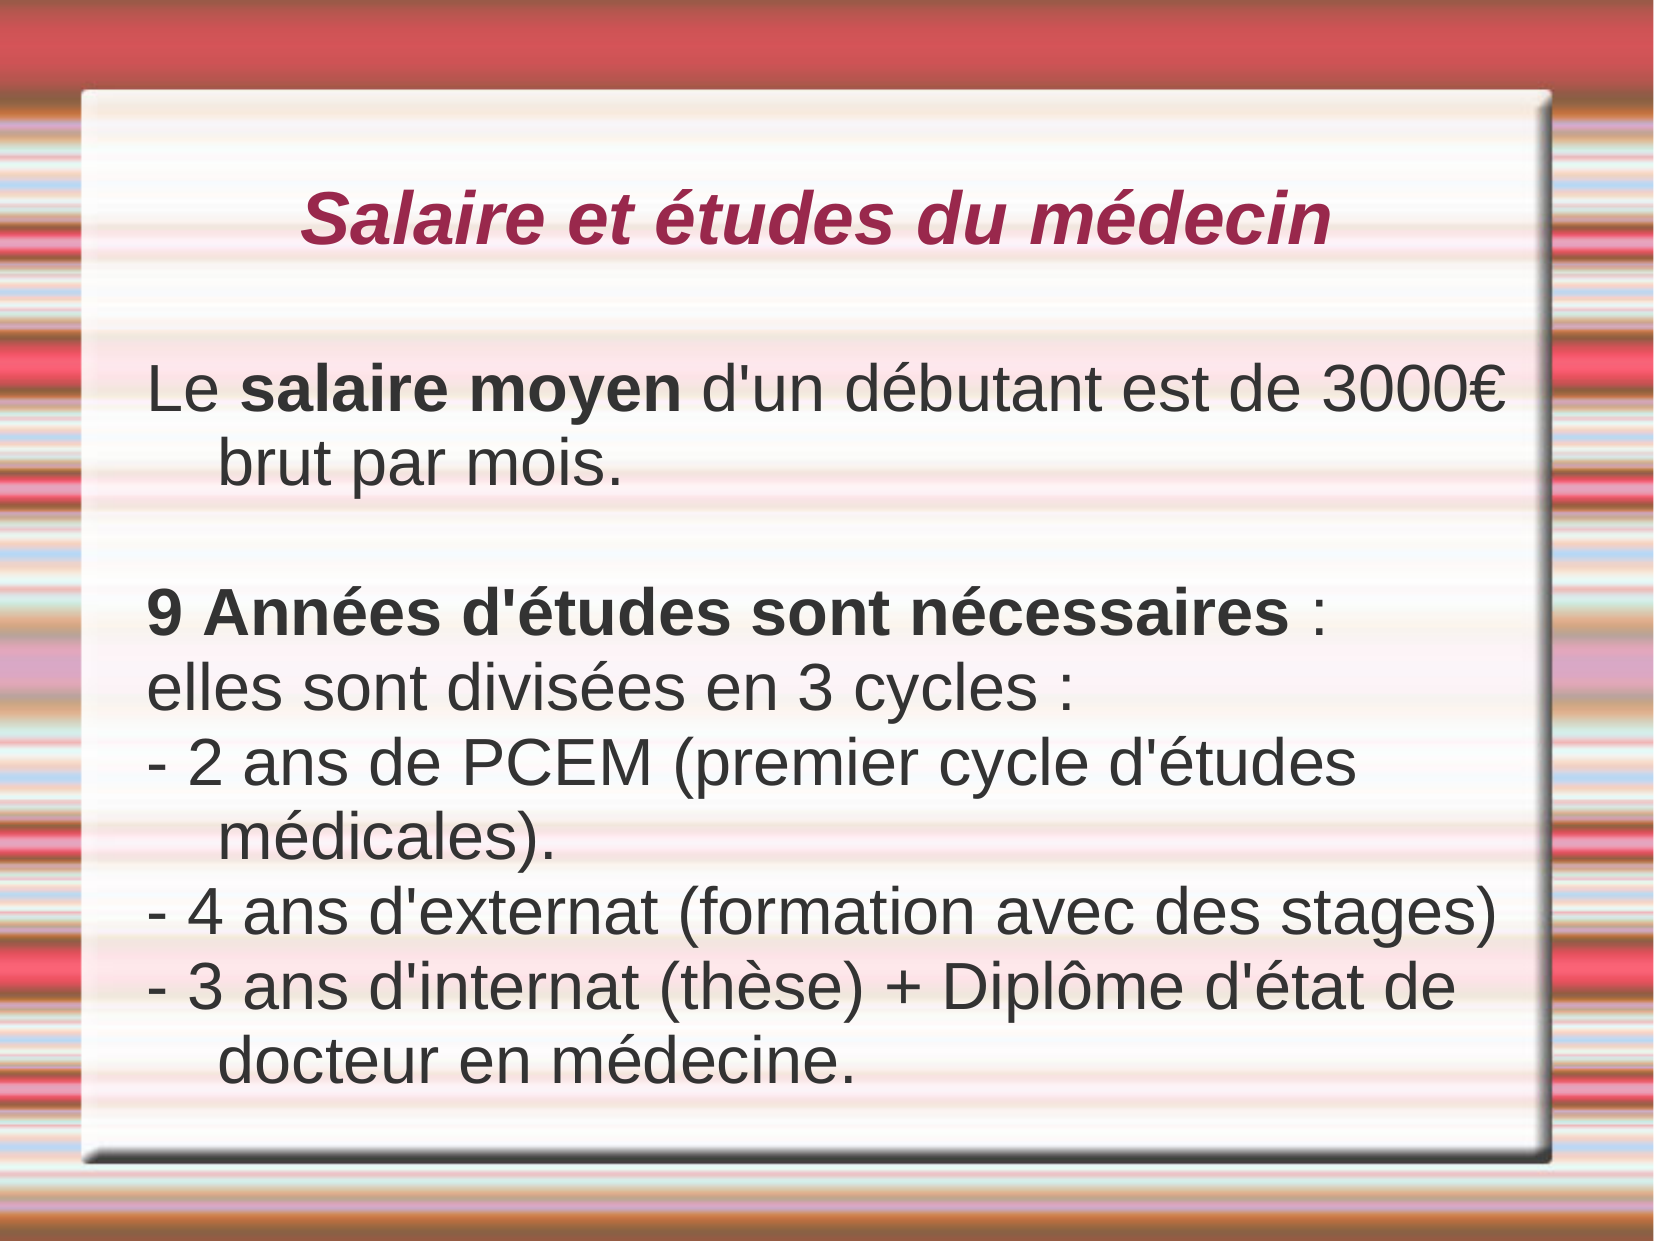

# Salaire et études du médecin
Le salaire moyen d'un débutant est de 3000€ brut par mois.
9 Années d'études sont nécessaires :
elles sont divisées en 3 cycles :
- 2 ans de PCEM (premier cycle d'études médicales).
- 4 ans d'externat (formation avec des stages)
- 3 ans d'internat (thèse) + Diplôme d'état de docteur en médecine.